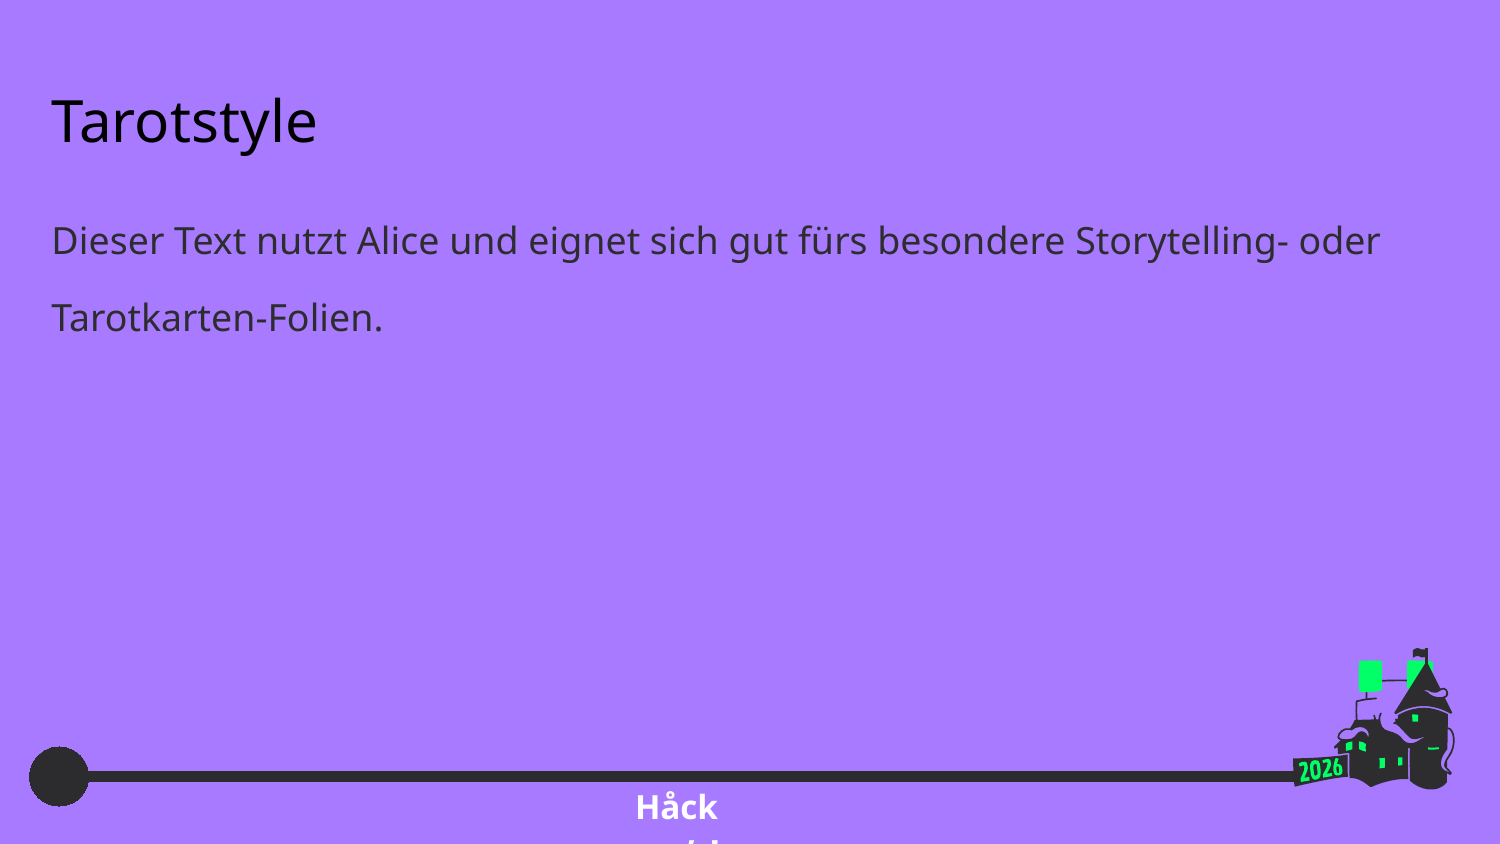

# Tarotstyle
Dieser Text nutzt Alice und eignet sich gut fürs besondere Storytelling- oder Tarotkarten-Folien.